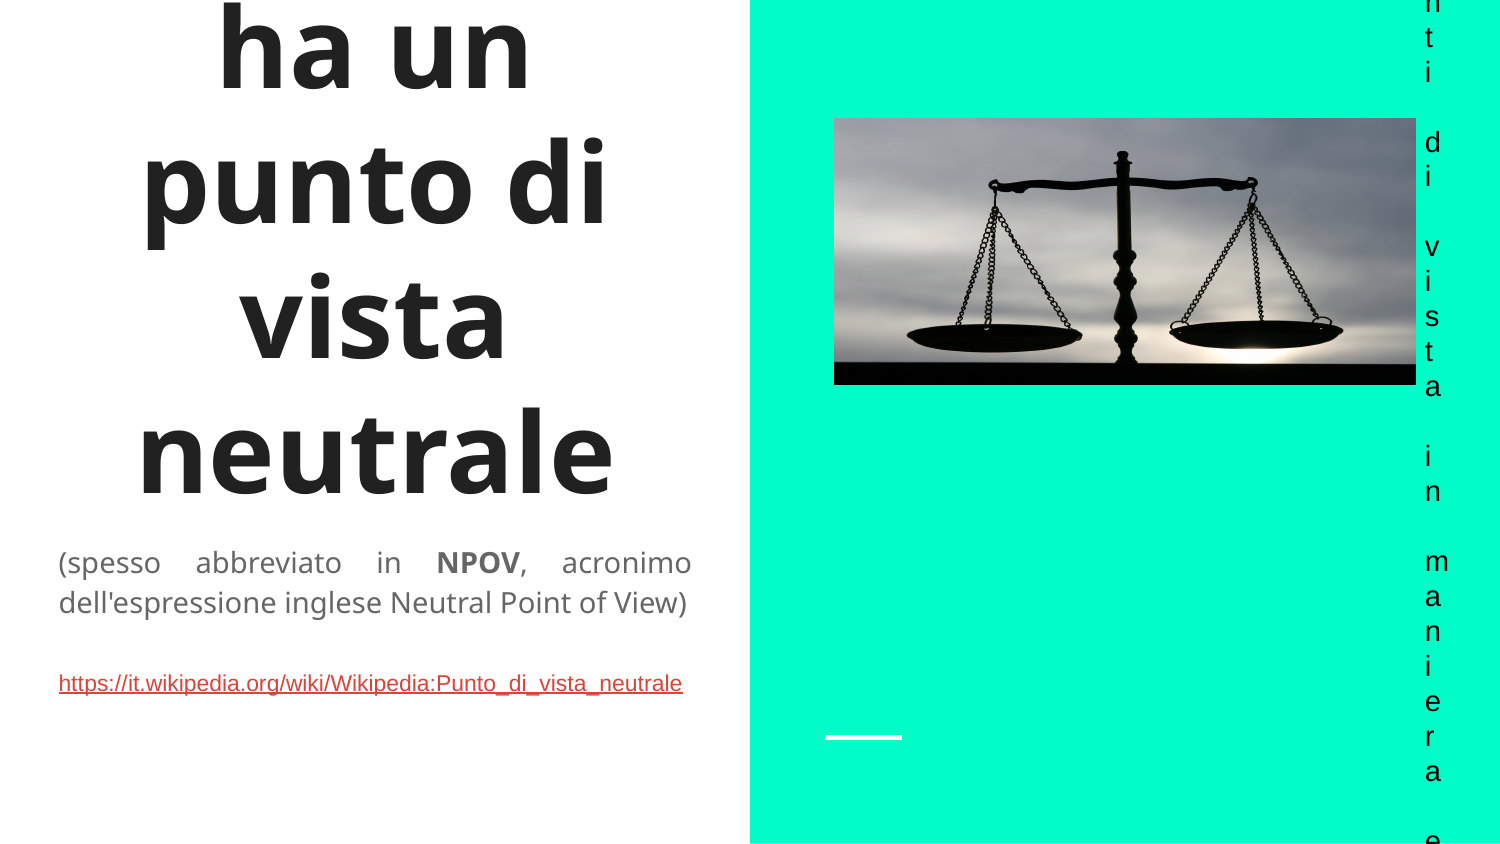

Ogni argomento deve essere presentato da tutti i punti di vista in maniera equa, proporzionata alla loro rilevanza e senza pregiudizi.
# Wikipedia ha un punto di vista neutrale
(spesso abbreviato in NPOV, acronimo dell'espressione inglese Neutral Point of View)
https://it.wikipedia.org/wiki/Wikipedia:Punto_di_vista_neutrale